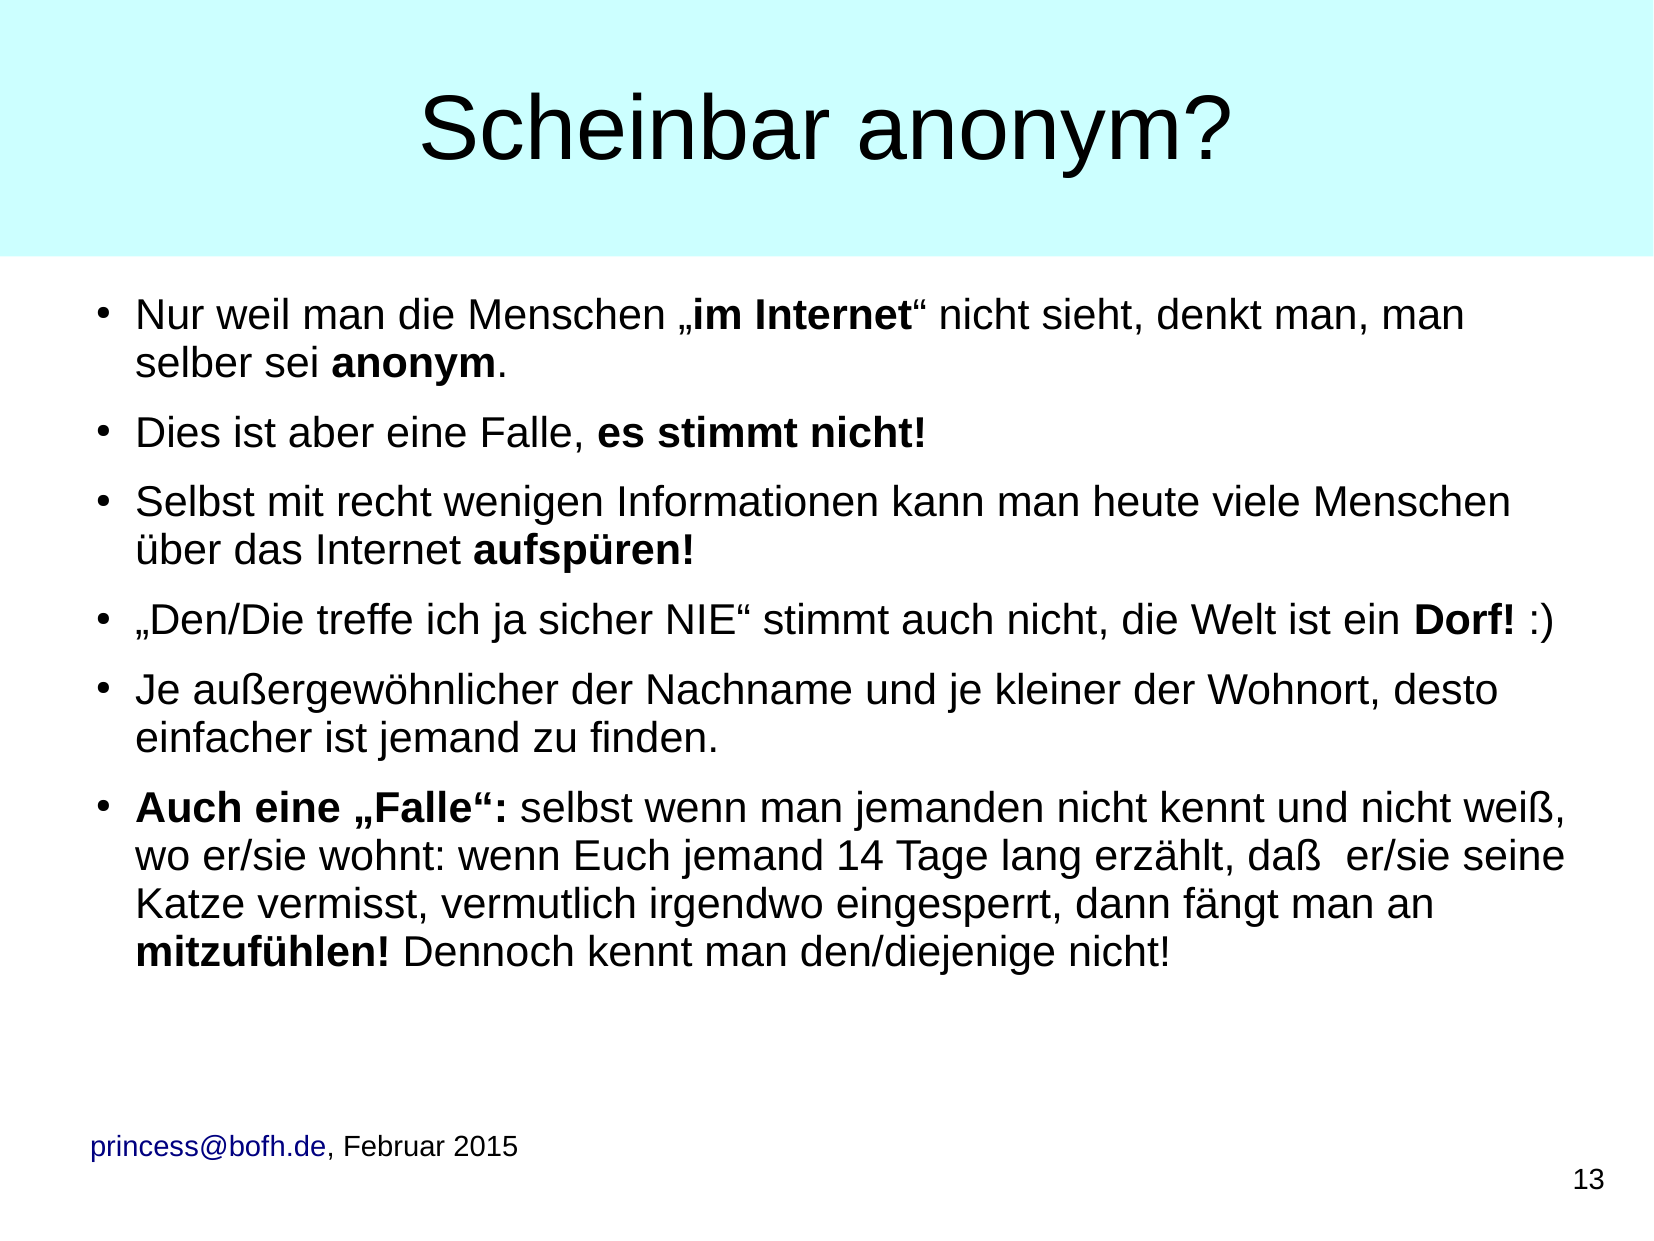

# Scheinbar anonym?
Nur weil man die Menschen „im Internet“ nicht sieht, denkt man, man selber sei anonym.
Dies ist aber eine Falle, es stimmt nicht!
Selbst mit recht wenigen Informationen kann man heute viele Menschen über das Internet aufspüren!
„Den/Die treffe ich ja sicher NIE“ stimmt auch nicht, die Welt ist ein Dorf! :)
Je außergewöhnlicher der Nachname und je kleiner der Wohnort, desto einfacher ist jemand zu finden.
Auch eine „Falle“: selbst wenn man jemanden nicht kennt und nicht weiß, wo er/sie wohnt: wenn Euch jemand 14 Tage lang erzählt, daß er/sie seine Katze vermisst, vermutlich irgendwo eingesperrt, dann fängt man an mitzufühlen! Dennoch kennt man den/diejenige nicht!
Andi @ Furtwangen 2015